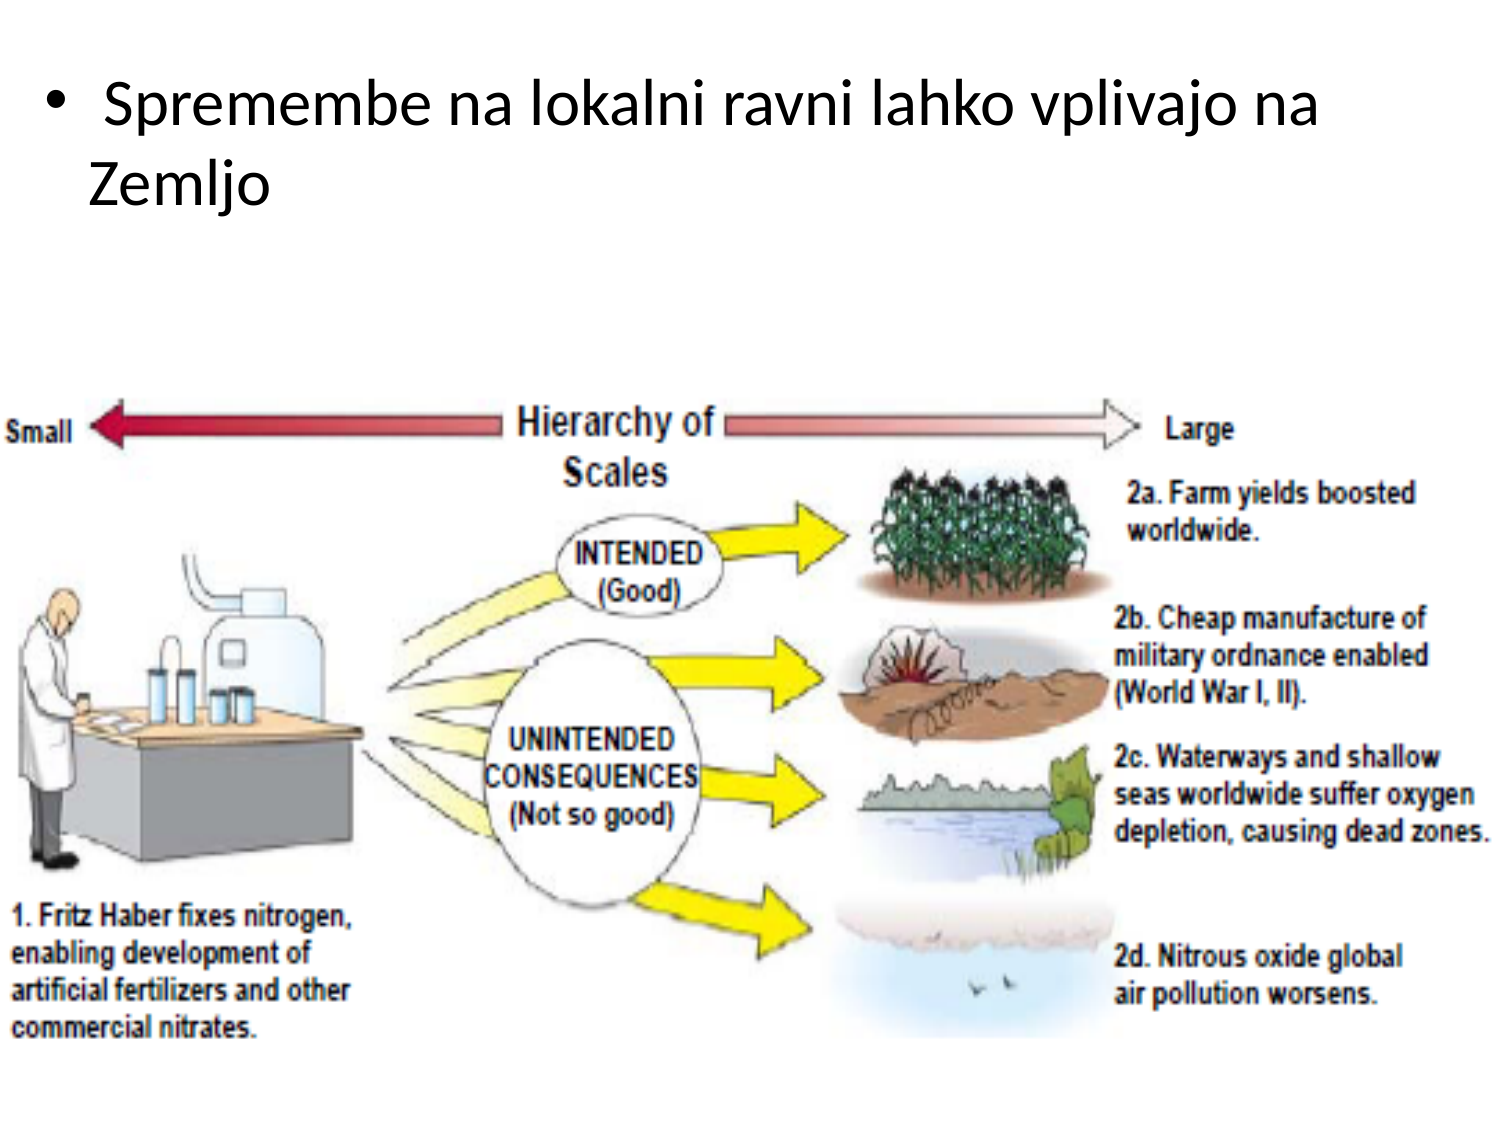

# Spremembe na lokalni ravni lahko vplivajo na Zemljo